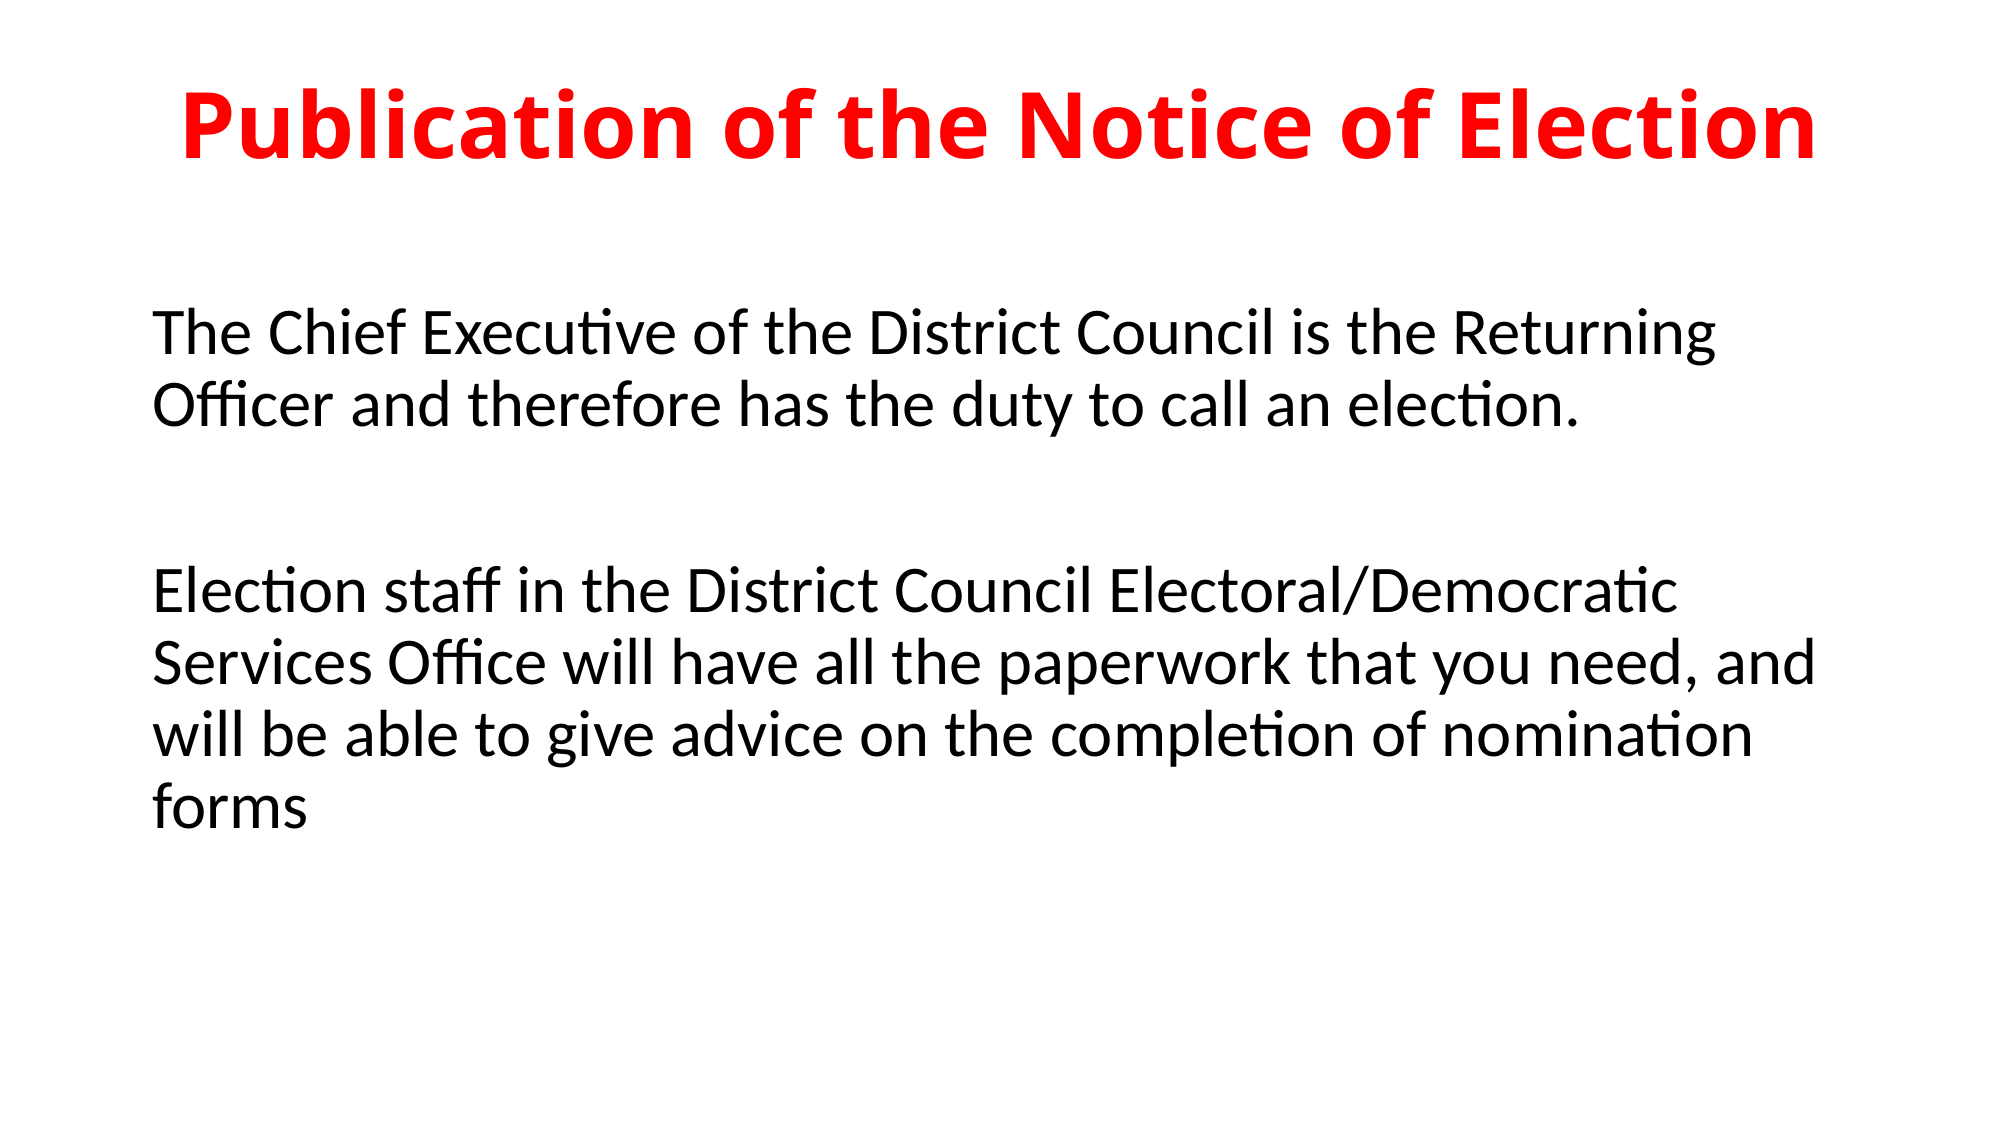

# Publication of the Notice of Election
The Chief Executive of the District Council is the Returning Officer and therefore has the duty to call an election.
Election staff in the District Council Electoral/Democratic Services Office will have all the paperwork that you need, and will be able to give advice on the completion of nomination forms